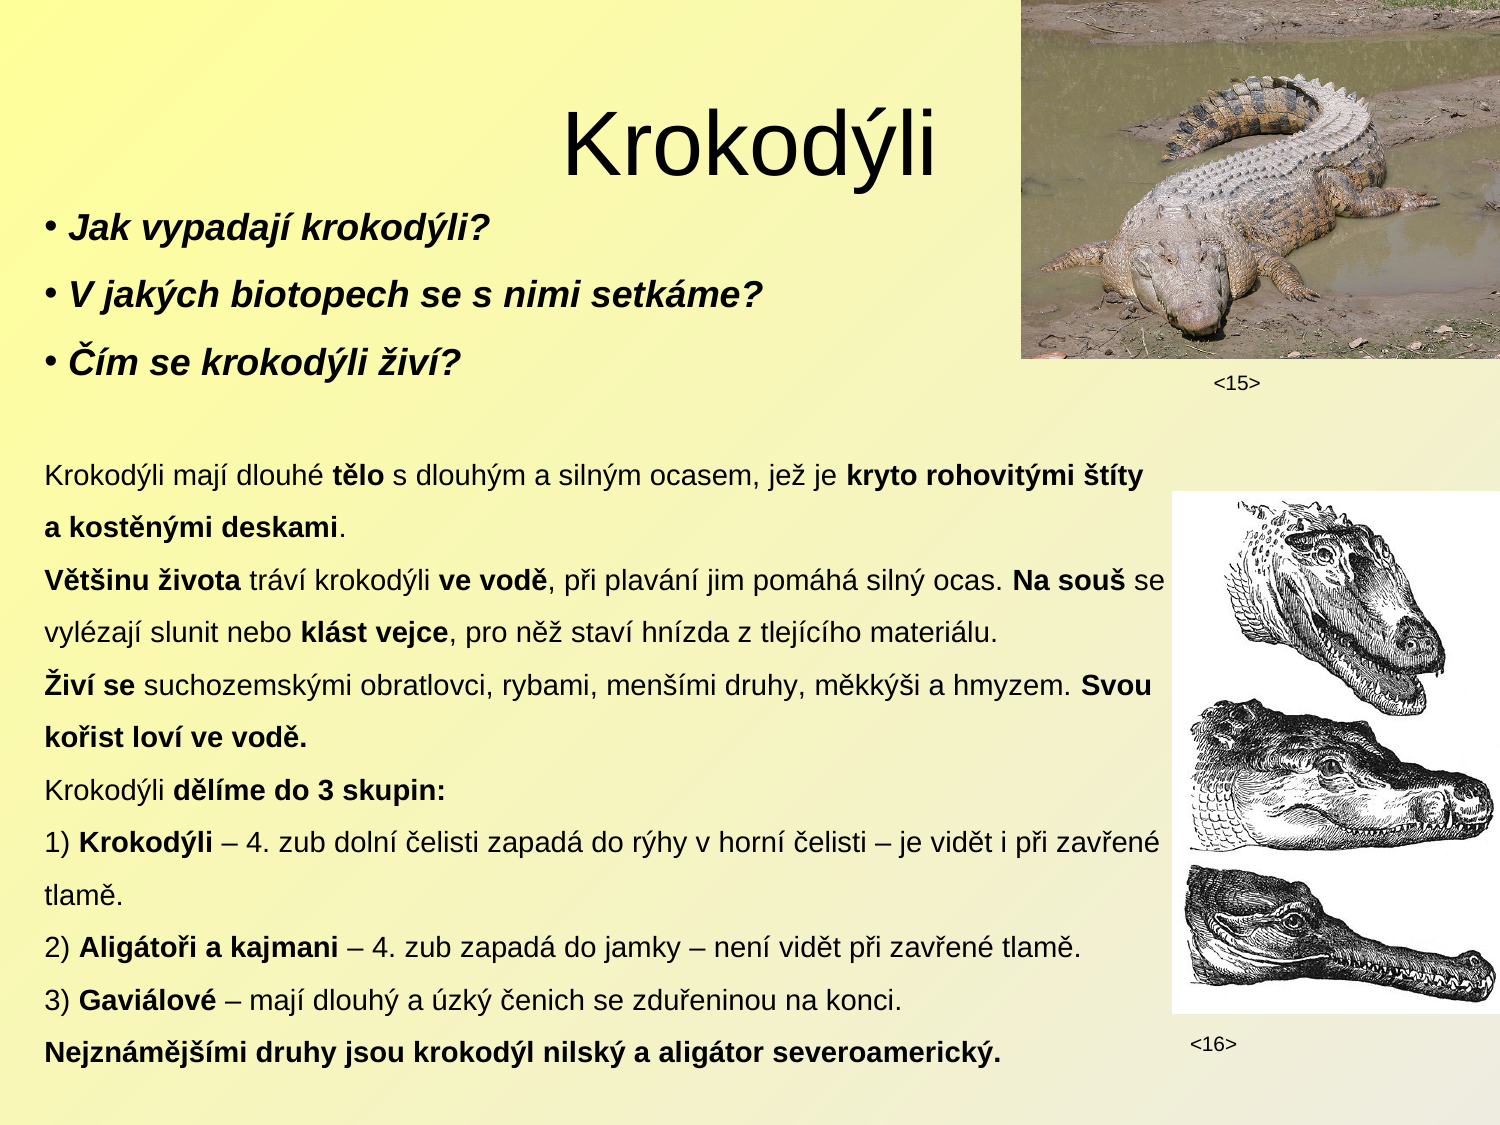

# Krokodýli
 Jak vypadají krokodýli?
 V jakých biotopech se s nimi setkáme?
 Čím se krokodýli živí?
Krokodýli mají dlouhé tělo s dlouhým a silným ocasem, jež je kryto rohovitými štíty
a kostěnými deskami.
Většinu života tráví krokodýli ve vodě, při plavání jim pomáhá silný ocas. Na souš se vylézají slunit nebo klást vejce, pro něž staví hnízda z tlejícího materiálu.
Živí se suchozemskými obratlovci, rybami, menšími druhy, měkkýši a hmyzem. Svou kořist loví ve vodě.
Krokodýli dělíme do 3 skupin:
1) Krokodýli – 4. zub dolní čelisti zapadá do rýhy v horní čelisti – je vidět i při zavřené tlamě.
2) Aligátoři a kajmani – 4. zub zapadá do jamky – není vidět při zavřené tlamě.
3) Gaviálové – mají dlouhý a úzký čenich se zduřeninou na konci.
Nejznámějšími druhy jsou krokodýl nilský a aligátor severoamerický.
<15>
<16>